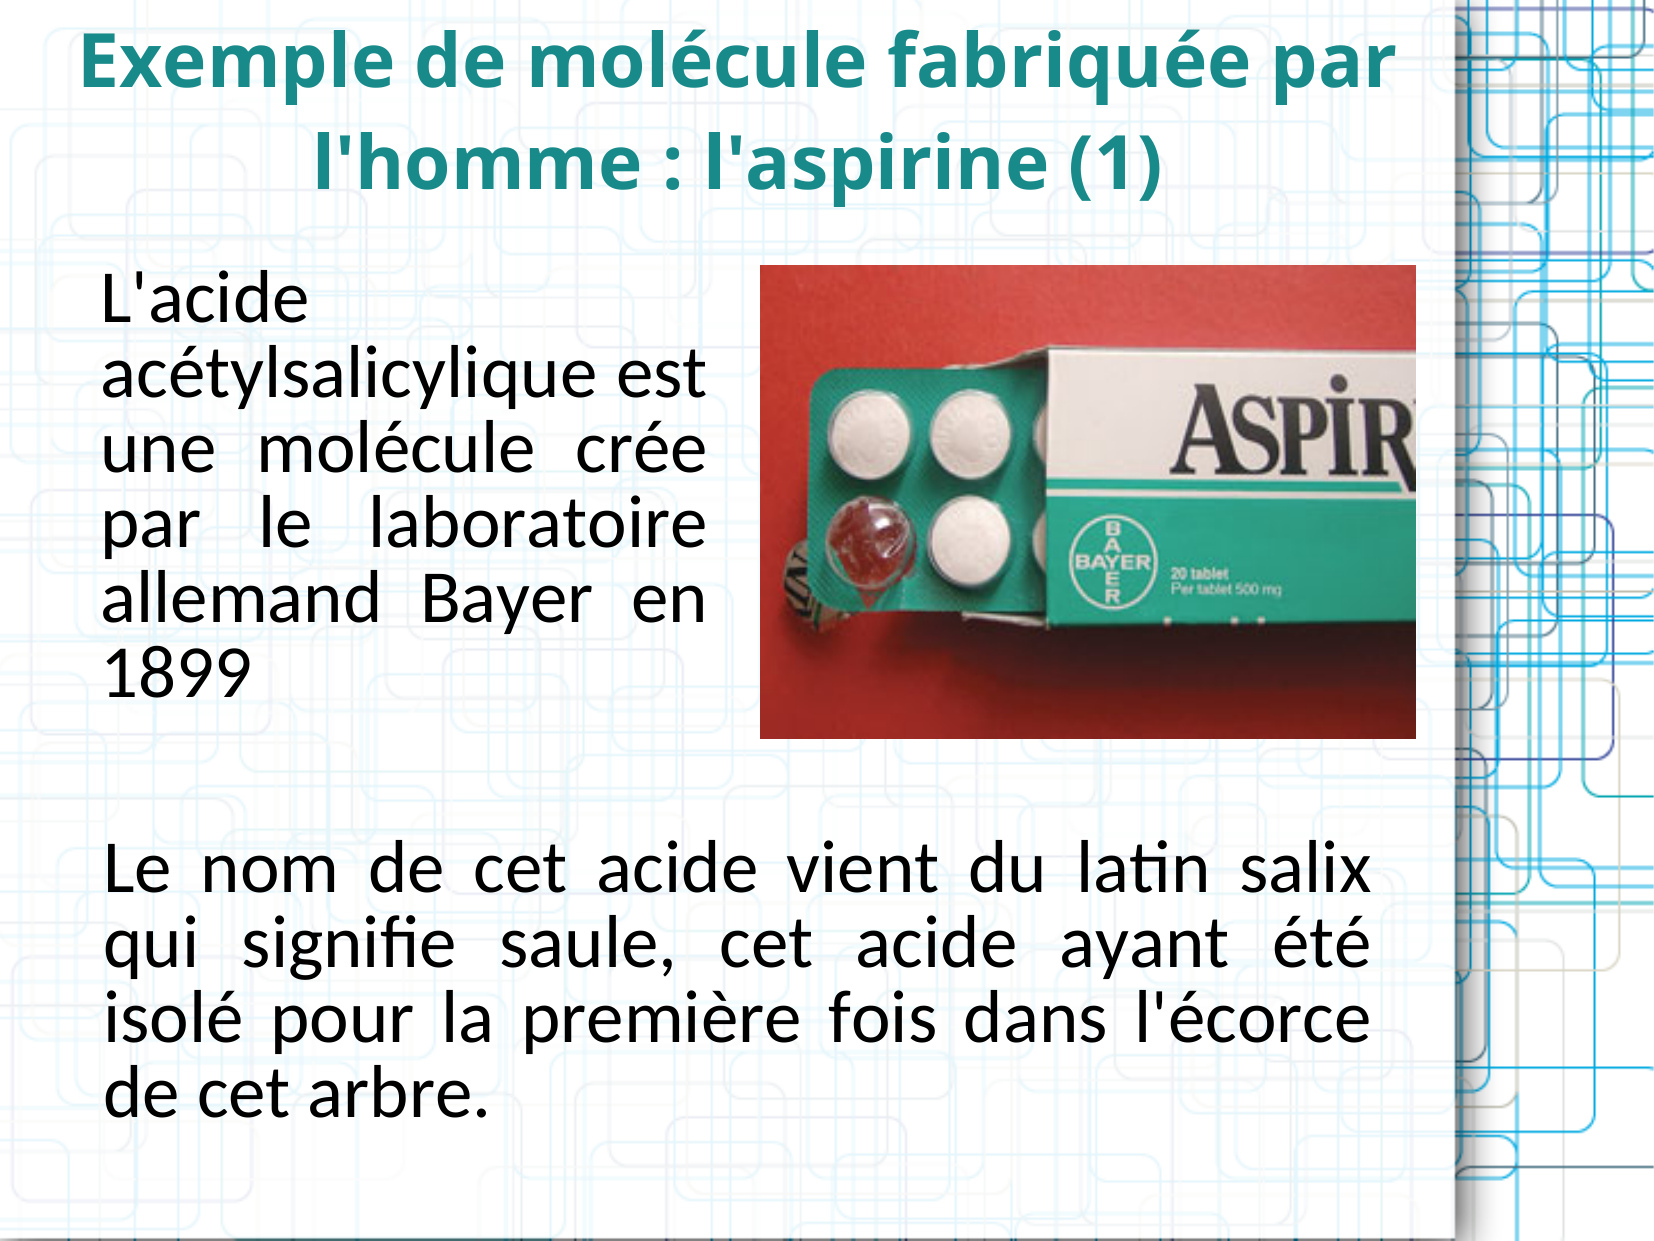

# Exemple de molécule fabriquée par l'homme : l'aspirine (1)
L'acide acétylsalicylique est une molécule crée par le laboratoire allemand Bayer en 1899
Le nom de cet acide vient du latin salix qui signifie saule, cet acide ayant été isolé pour la première fois dans l'écorce de cet arbre.